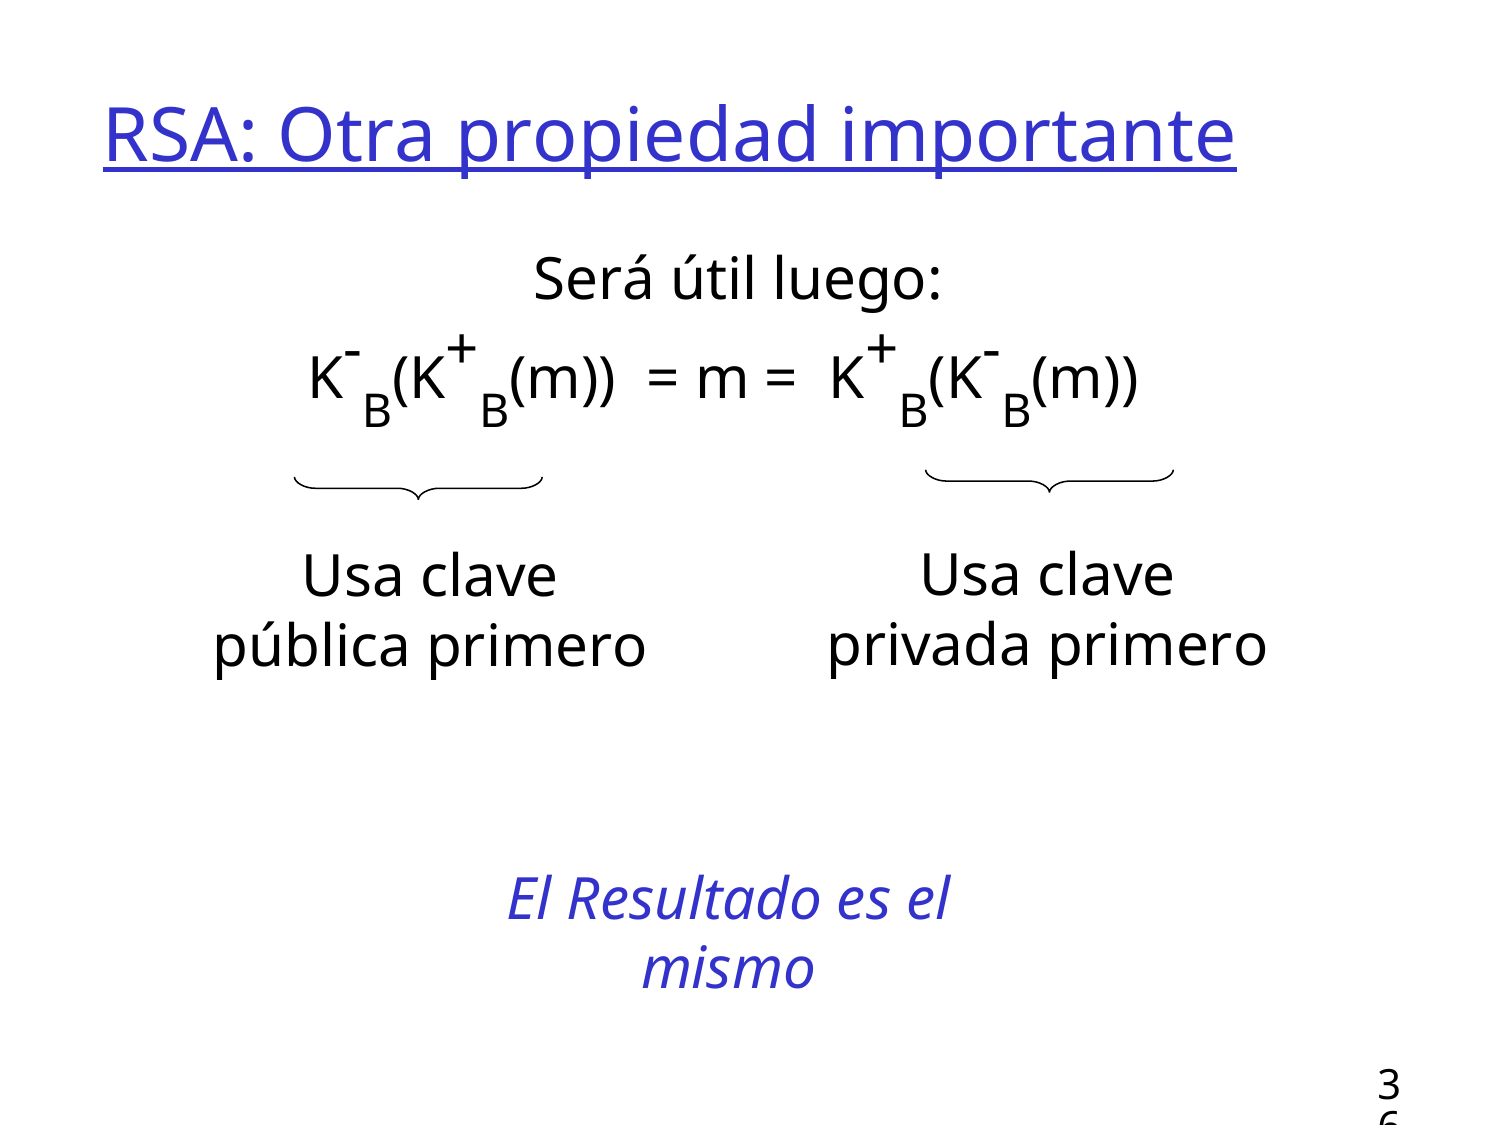

# RSA: Otra propiedad importante
Será útil luego:
K-B(K+B(m)) = m = K+B(K-B(m))
Usa clave privada primero
Usa clave pública primero
El Resultado es el mismo
36